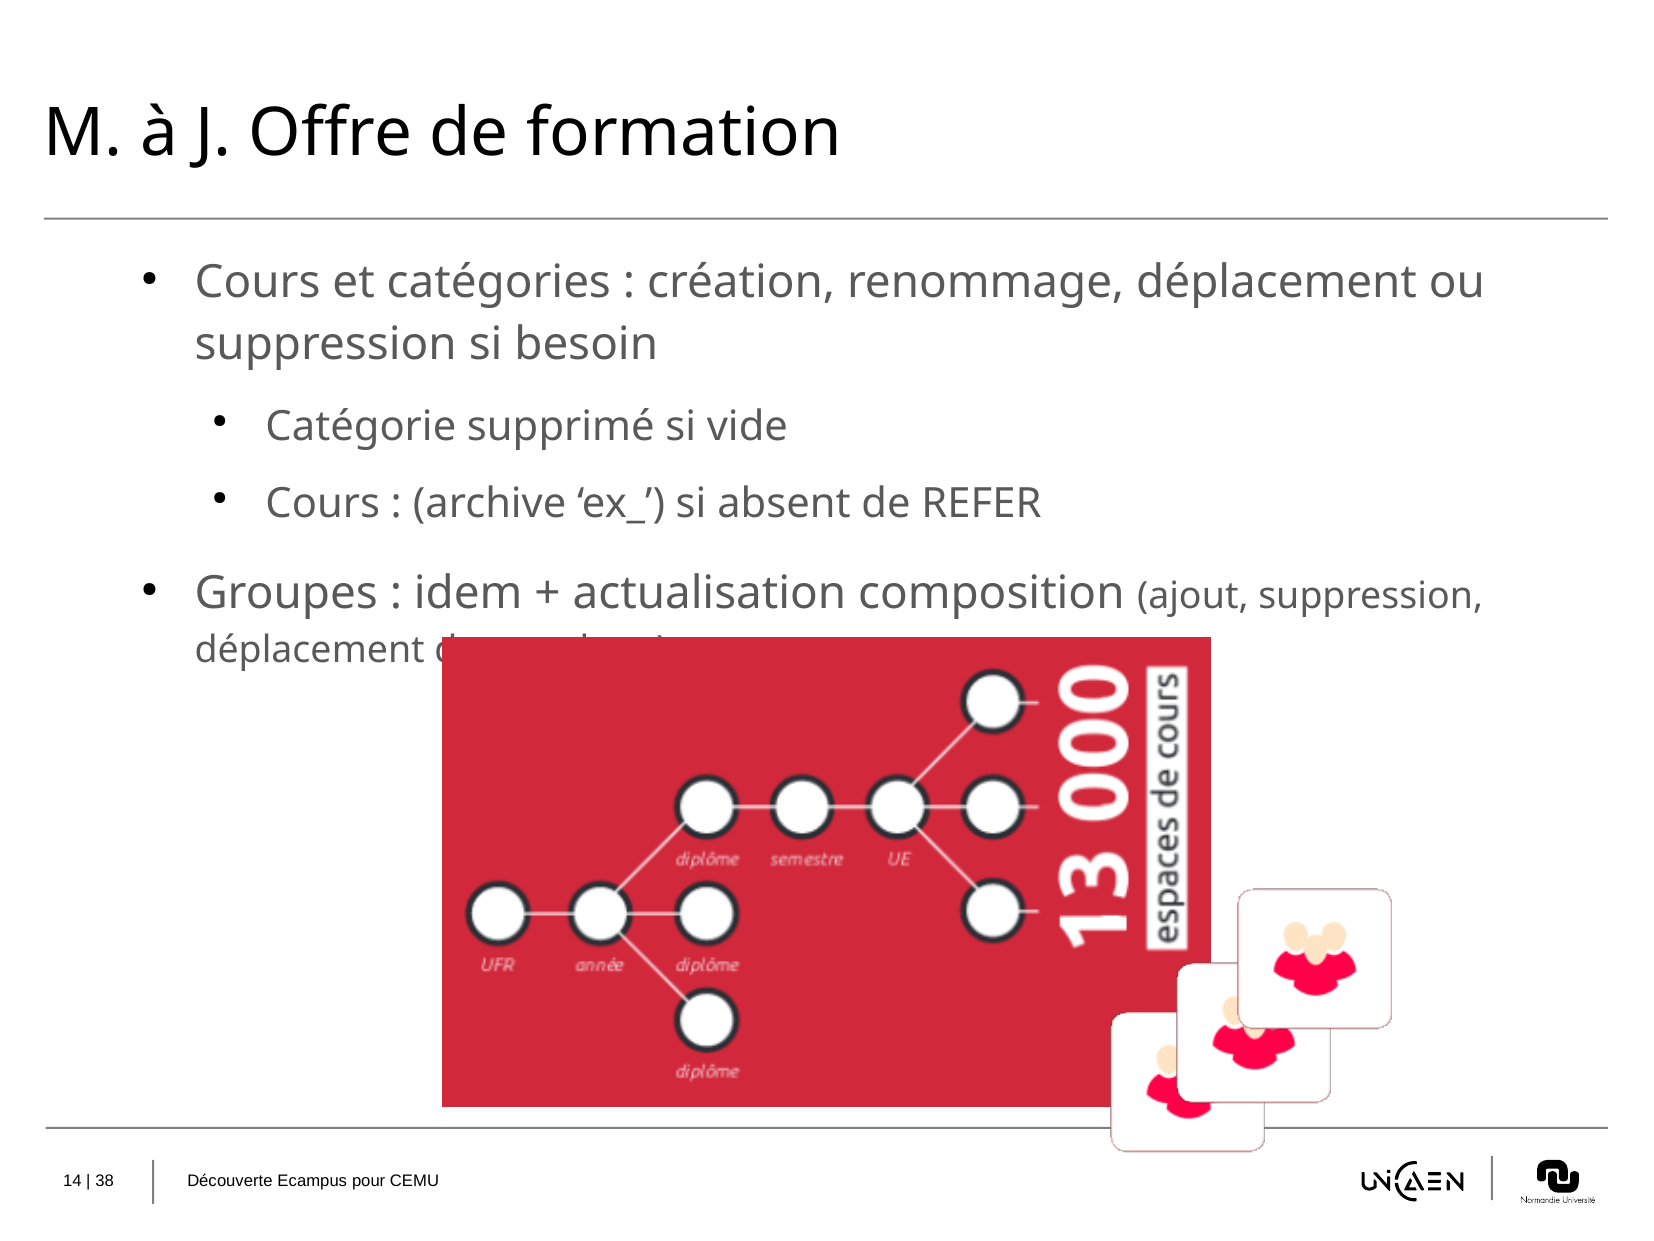

# M. à J. Offre de formation
Cours et catégories : création, renommage, déplacement ou suppression si besoin
Catégorie supprimé si vide
Cours : (archive ‘ex_’) si absent de REFER
Groupes : idem + actualisation composition (ajout, suppression, déplacement de membres)
14
Découverte Ecampus pourn les personnels administratifs